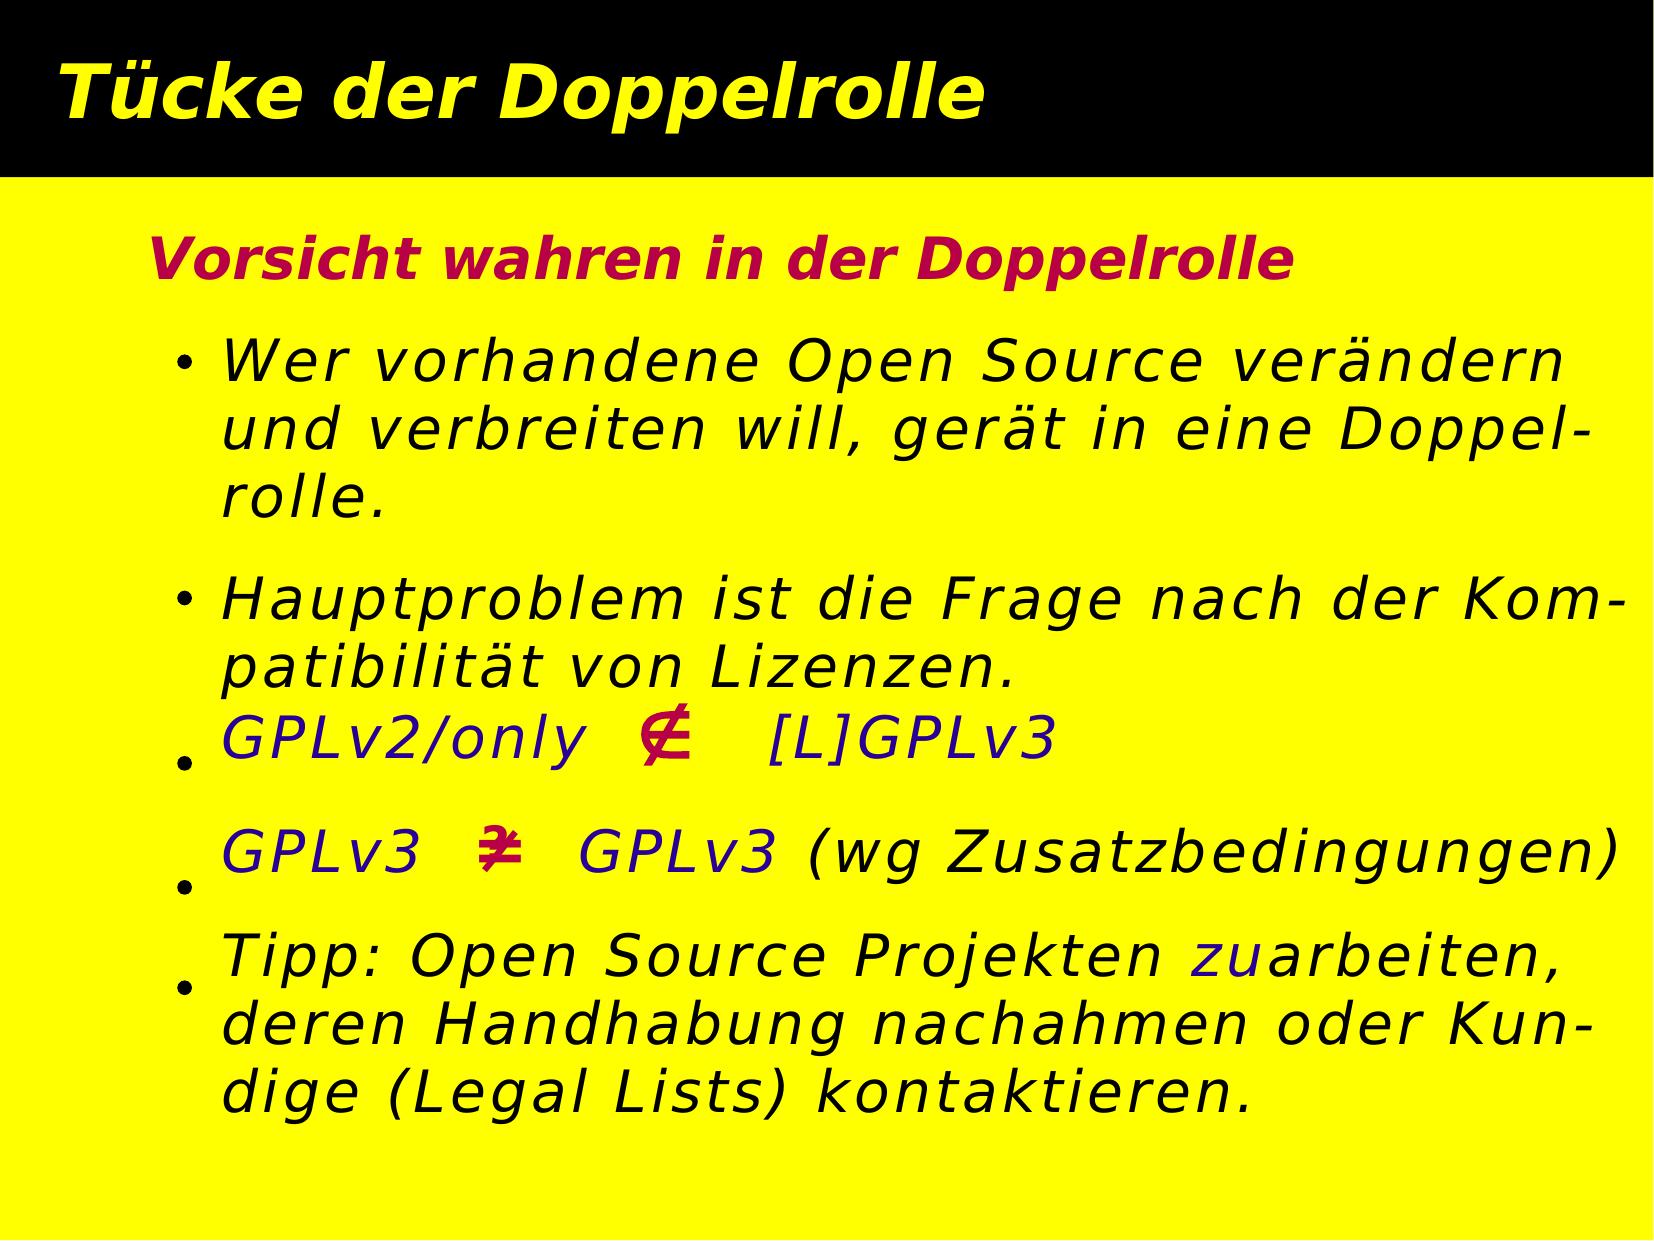

Tücke der Doppelrolle
Vorsicht wahren in der Doppelrolle
	Wer vorhandene Open Source verändern
	und verbreiten will, gerät in eine Doppel-
	rolle.
	Hauptproblem ist die Frage nach der Kom-
	patibilität von Lizenzen.
	GPLv2/only Ï [L]GPLv3
	GPLv3 ≠ GPLv3 (wg Zusatzbedingungen)
	Tipp: Open Source Projekten zuarbeiten,
	deren Handhabung nachahmen oder Kun-
	dige (Legal Lists) kontaktieren.
?